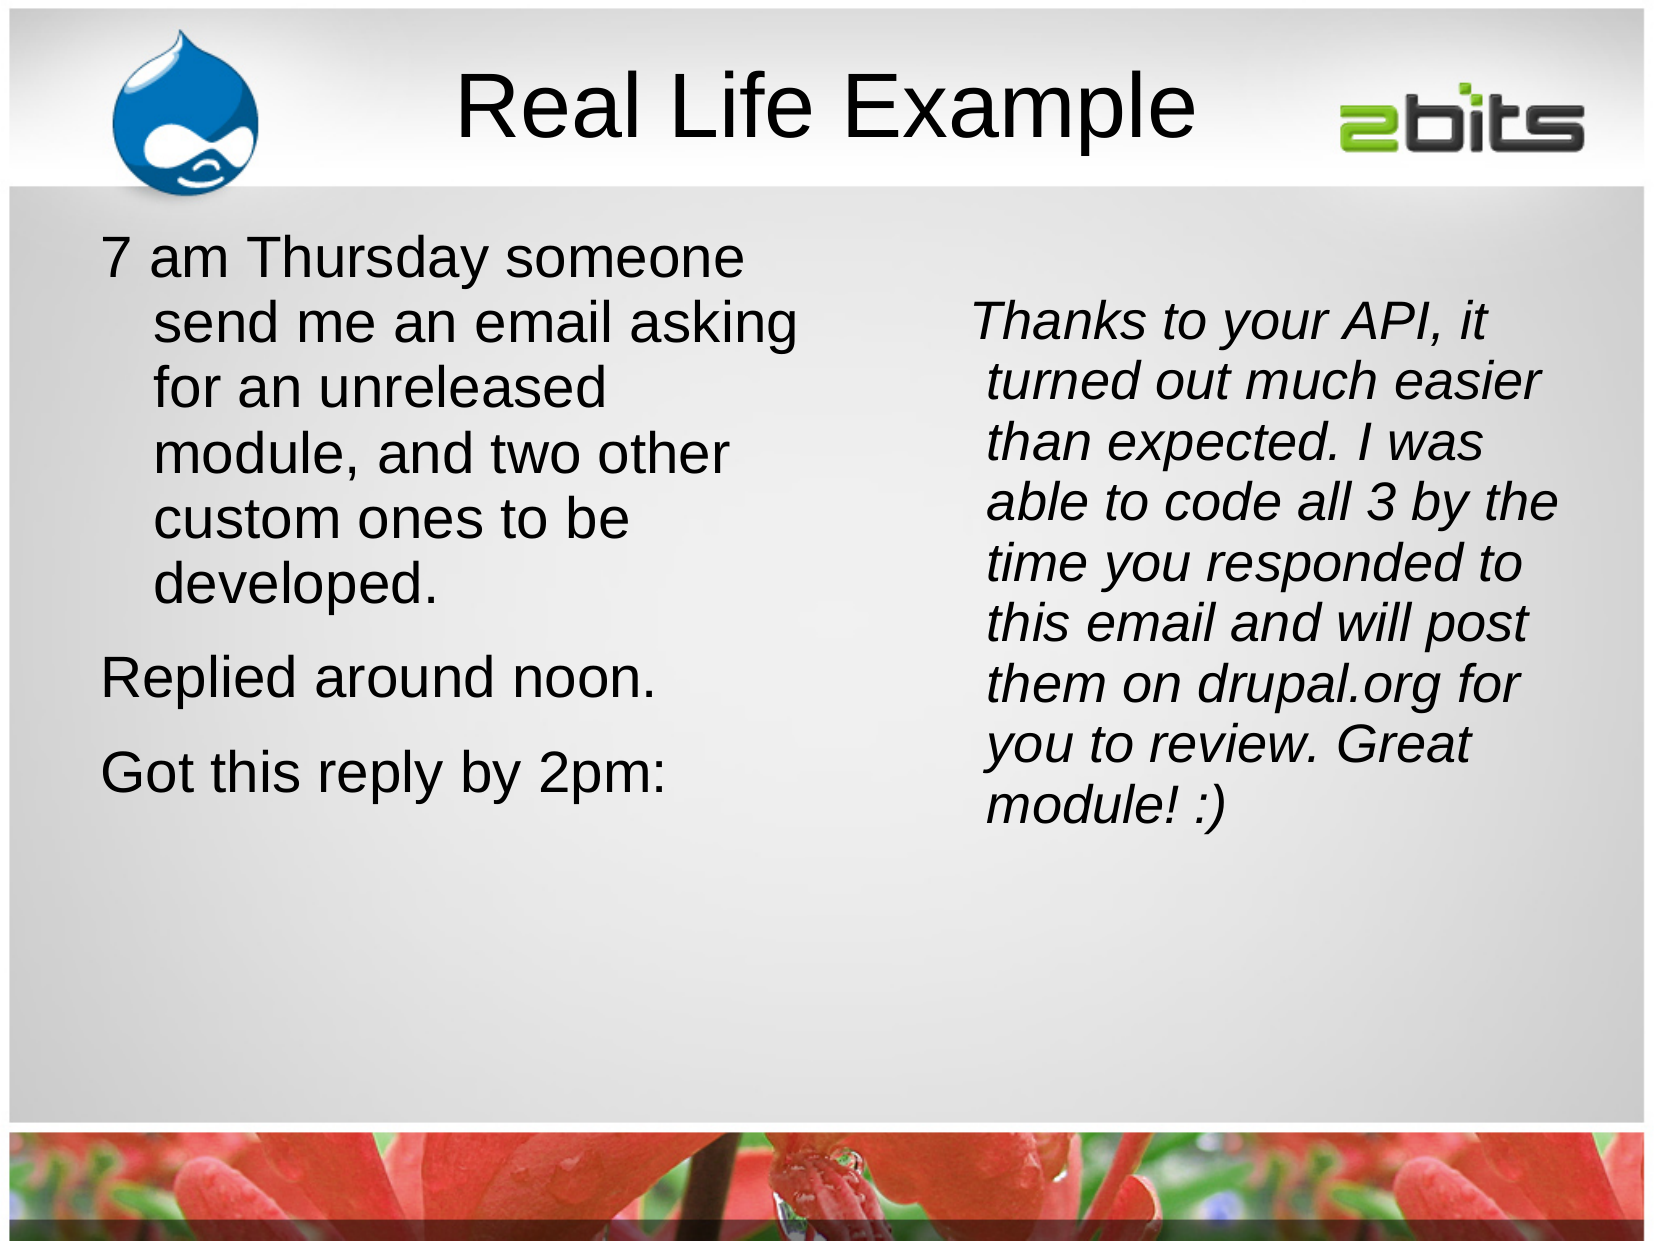

# Real Life Example
7 am Thursday someone send me an email asking for an unreleased module, and two other custom ones to be developed.
Replied around noon.
Got this reply by 2pm:
 Thanks to your API, it turned out much easier than expected. I was able to code all 3 by the time you responded to this email and will post them on drupal.org for you to review. Great module! :)